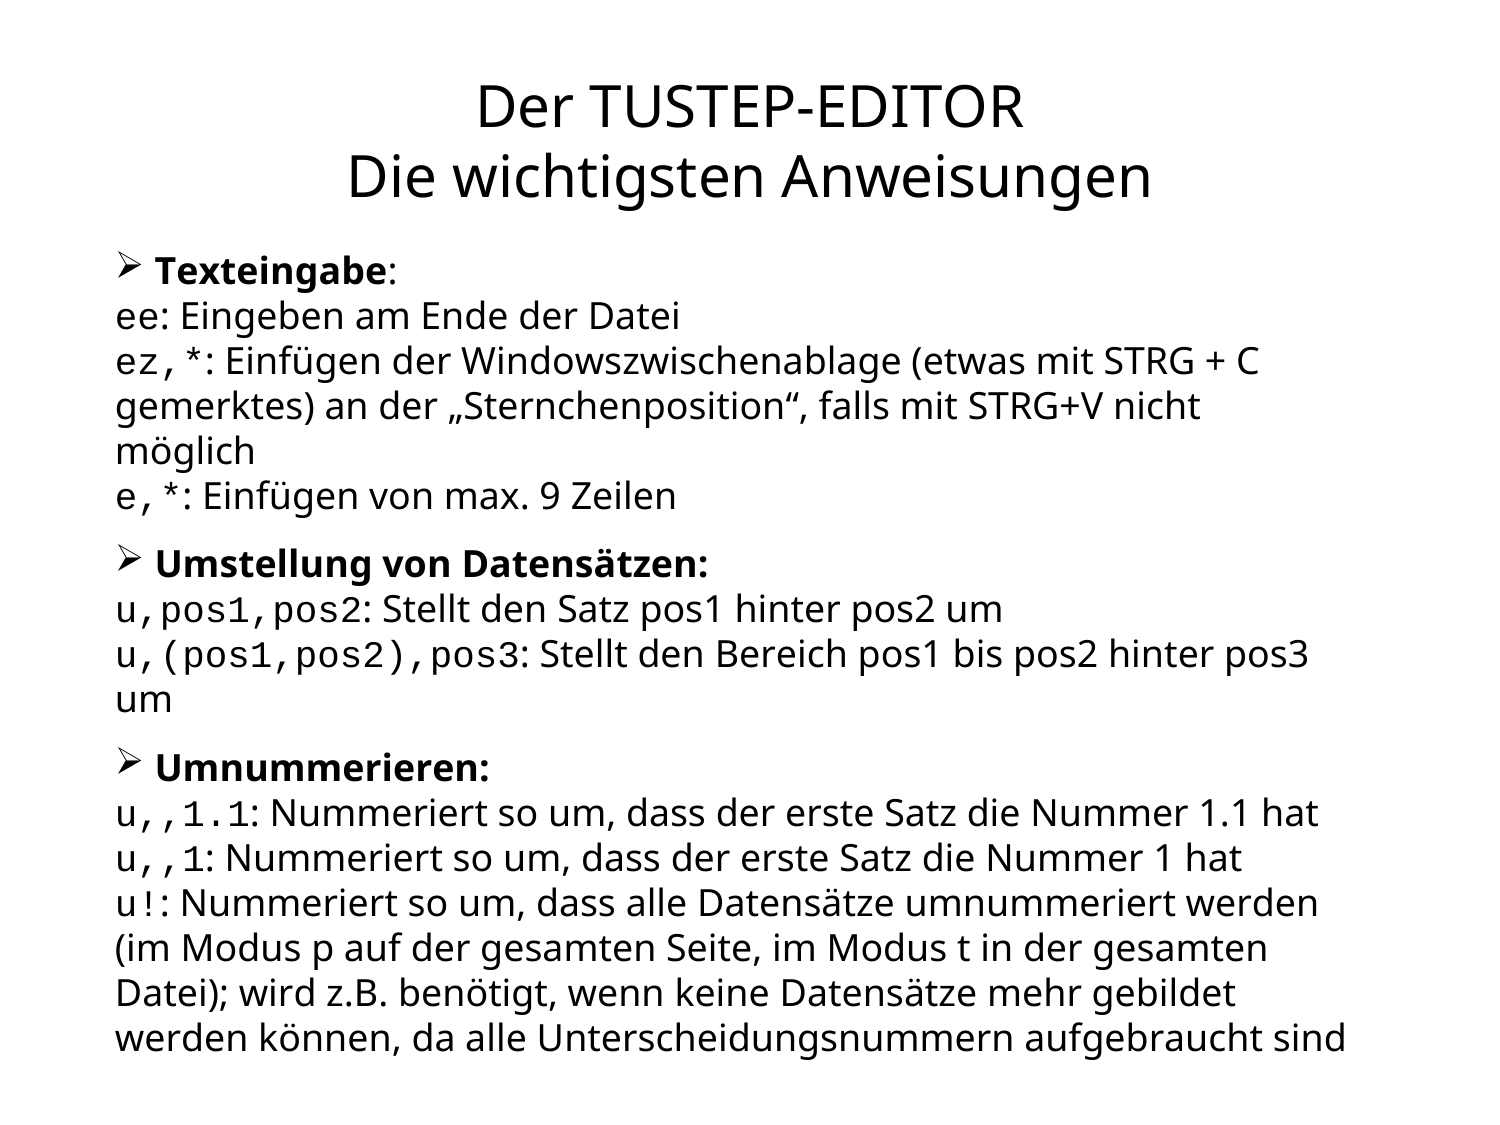

Der TUSTEP-EDITOR
Die wichtigsten Anweisungen
 Texteingabe:
ee: Eingeben am Ende der Datei
ez,*: Einfügen der Windowszwischenablage (etwas mit STRG + C gemerktes) an der „Sternchenposition“, falls mit STRG+V nicht möglich
e,*: Einfügen von max. 9 Zeilen
 Umstellung von Datensätzen:
u,pos1,pos2: Stellt den Satz pos1 hinter pos2 um
u,(pos1,pos2),pos3: Stellt den Bereich pos1 bis pos2 hinter pos3 um
 Umnummerieren:
u,,1.1: Nummeriert so um, dass der erste Satz die Nummer 1.1 hat
u,,1: Nummeriert so um, dass der erste Satz die Nummer 1 hat
u!: Nummeriert so um, dass alle Datensätze umnummeriert werden (im Modus p auf der gesamten Seite, im Modus t in der gesamten Datei); wird z.B. benötigt, wenn keine Datensätze mehr gebildet werden können, da alle Unterscheidungsnummern aufgebraucht sind